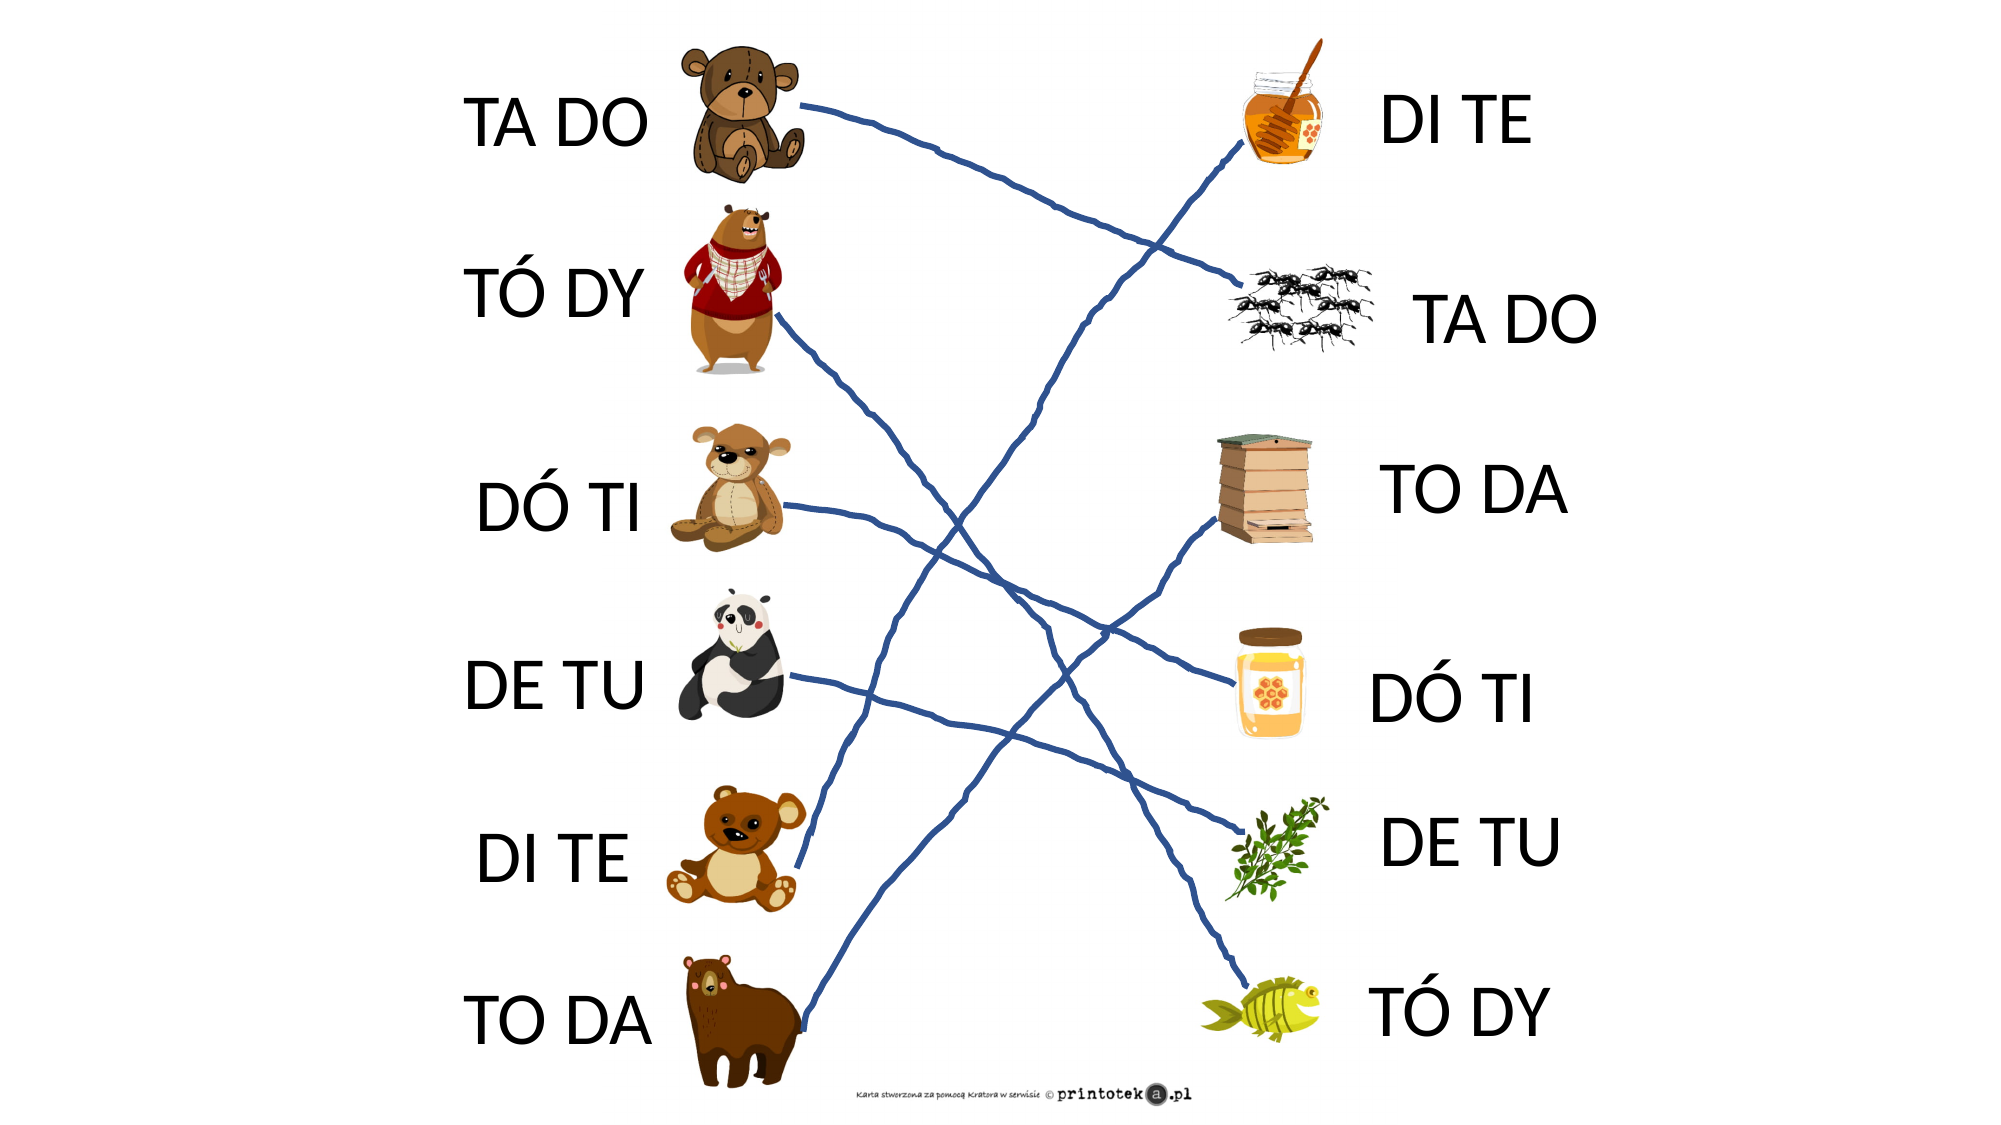

DI TE
TA DO
TÓ DY
TA DO
TO DA
DÓ TI
DE TU
DÓ TI
DE TU
DI TE
TÓ DY
TO DA